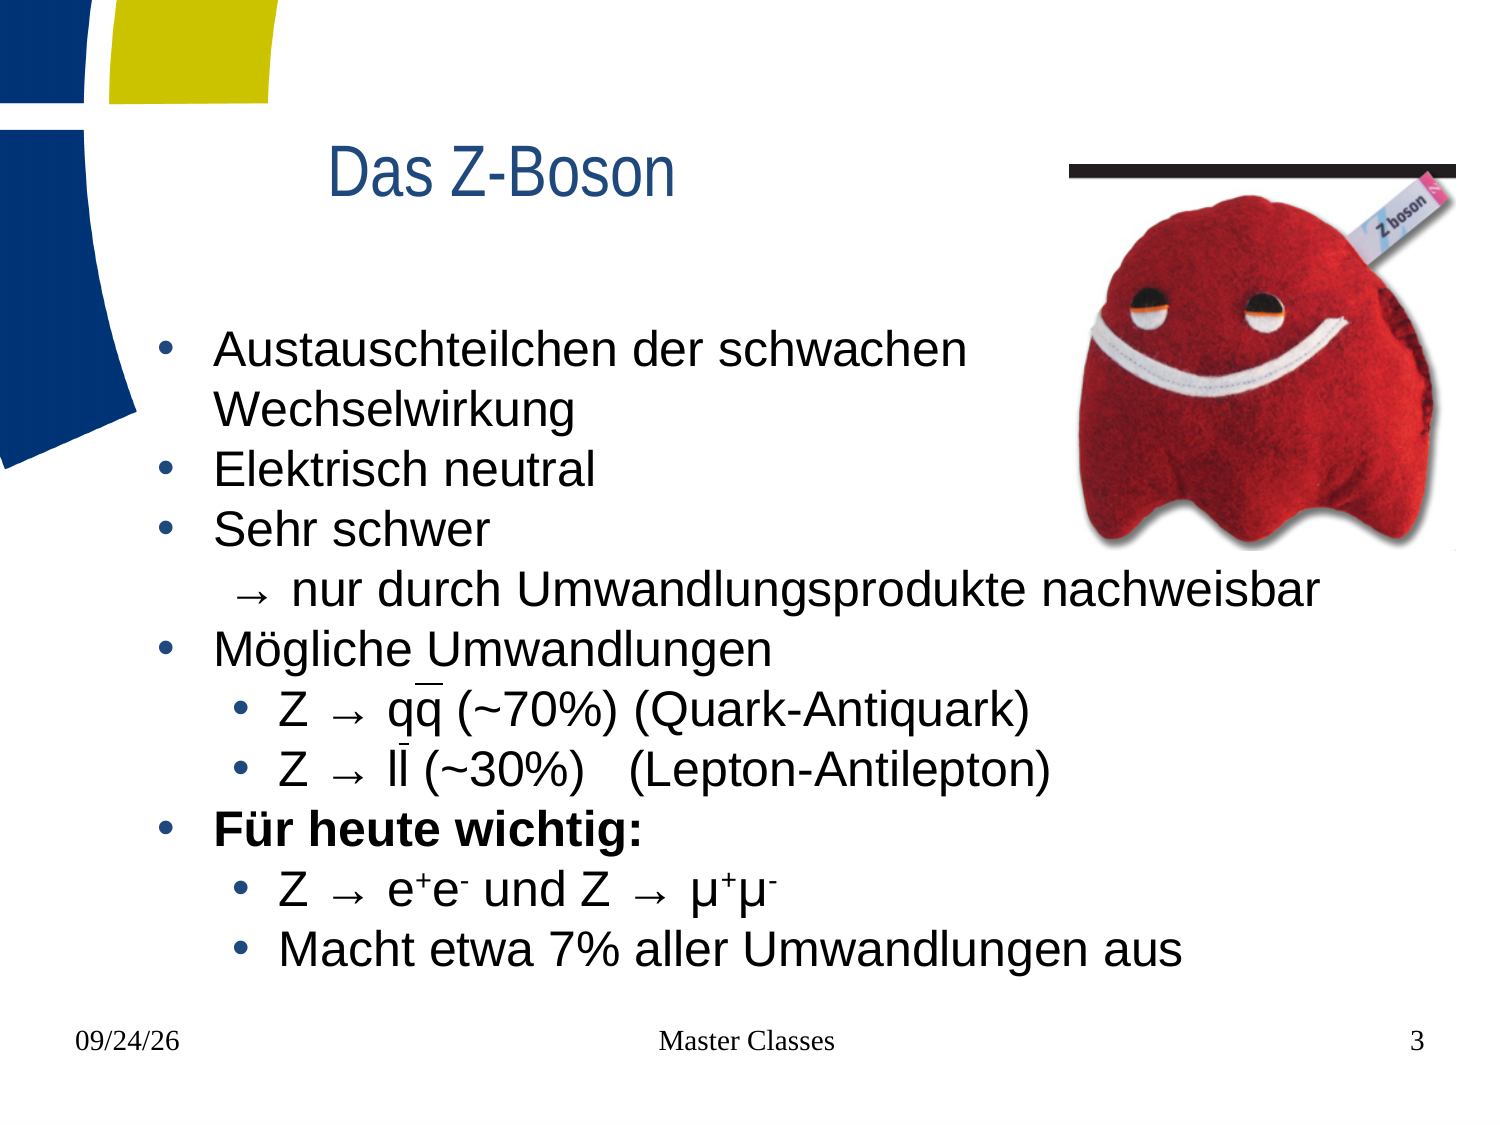

# Das Z-Boson
Austauschteilchen der schwachen
Wechselwirkung
Elektrisch neutral
Sehr schwer
 → nur durch Umwandlungsprodukte nachweisbar
Mögliche Umwandlungen
Z → qq (~70%) (Quark-Antiquark)
Z → ll (~30%) (Lepton-Antilepton)
Für heute wichtig:
Z → e+e- und Z → μ+μ-
Macht etwa 7% aller Umwandlungen aus
International Masterclasses 2013
3